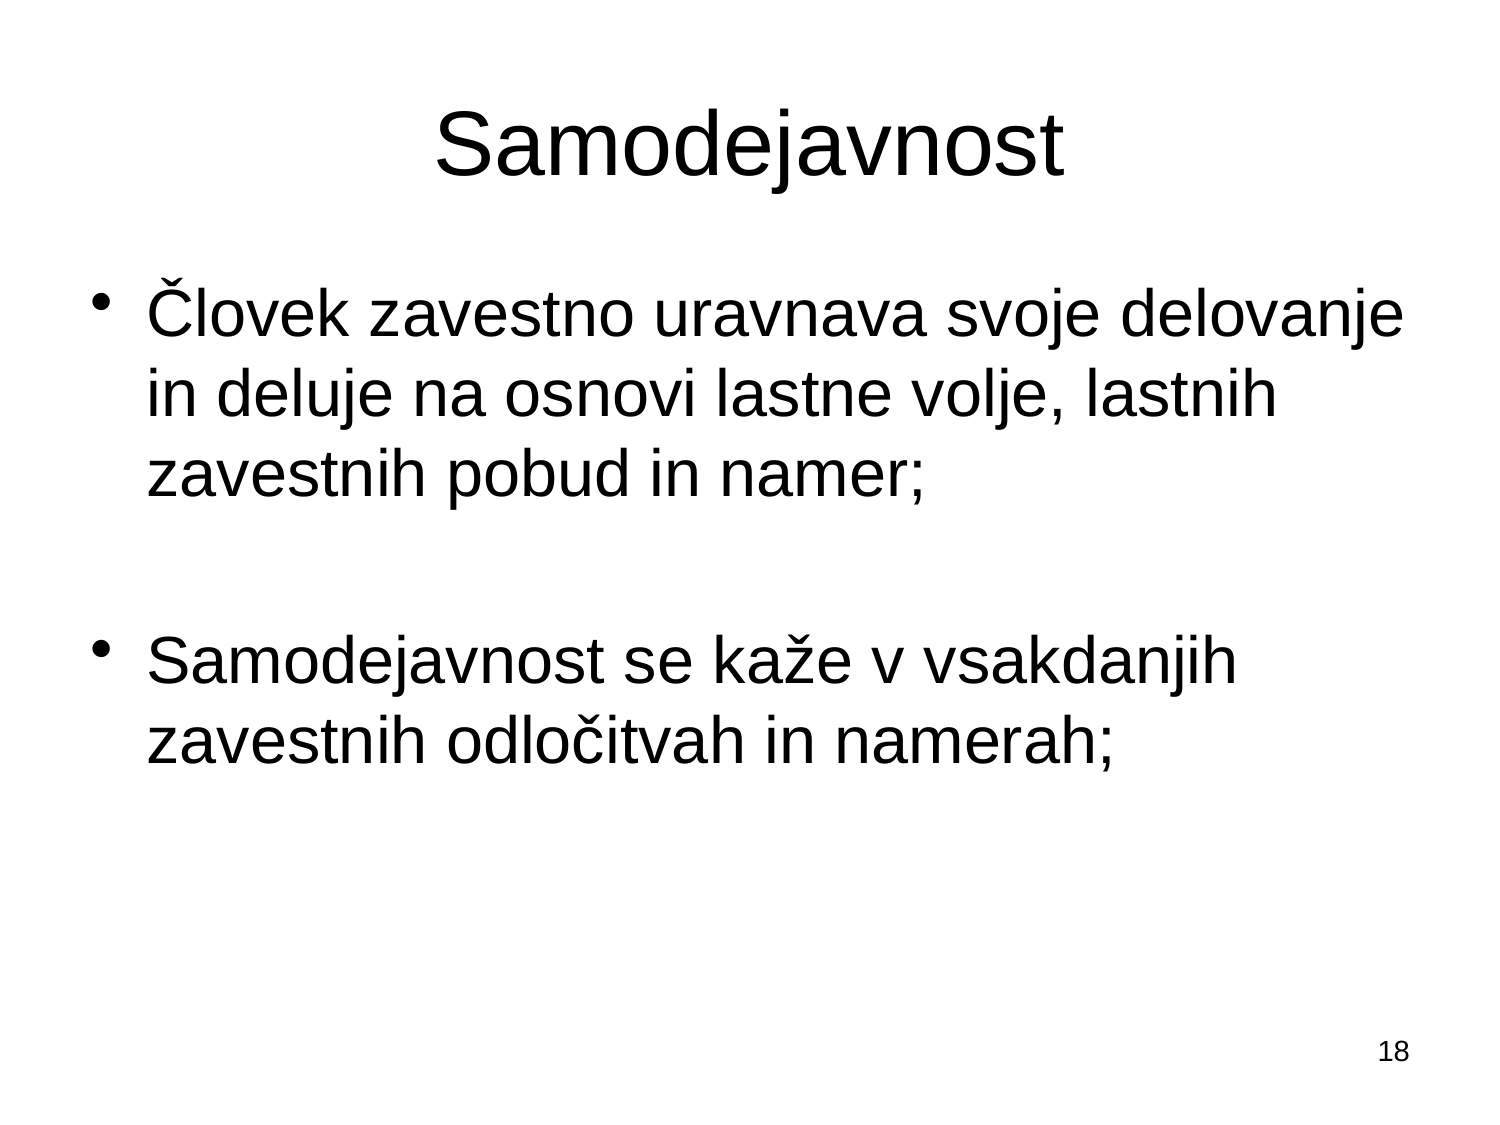

# Samodejavnost
Človek zavestno uravnava svoje delovanje in deluje na osnovi lastne volje, lastnih zavestnih pobud in namer;
Samodejavnost se kaže v vsakdanjih zavestnih odločitvah in namerah;